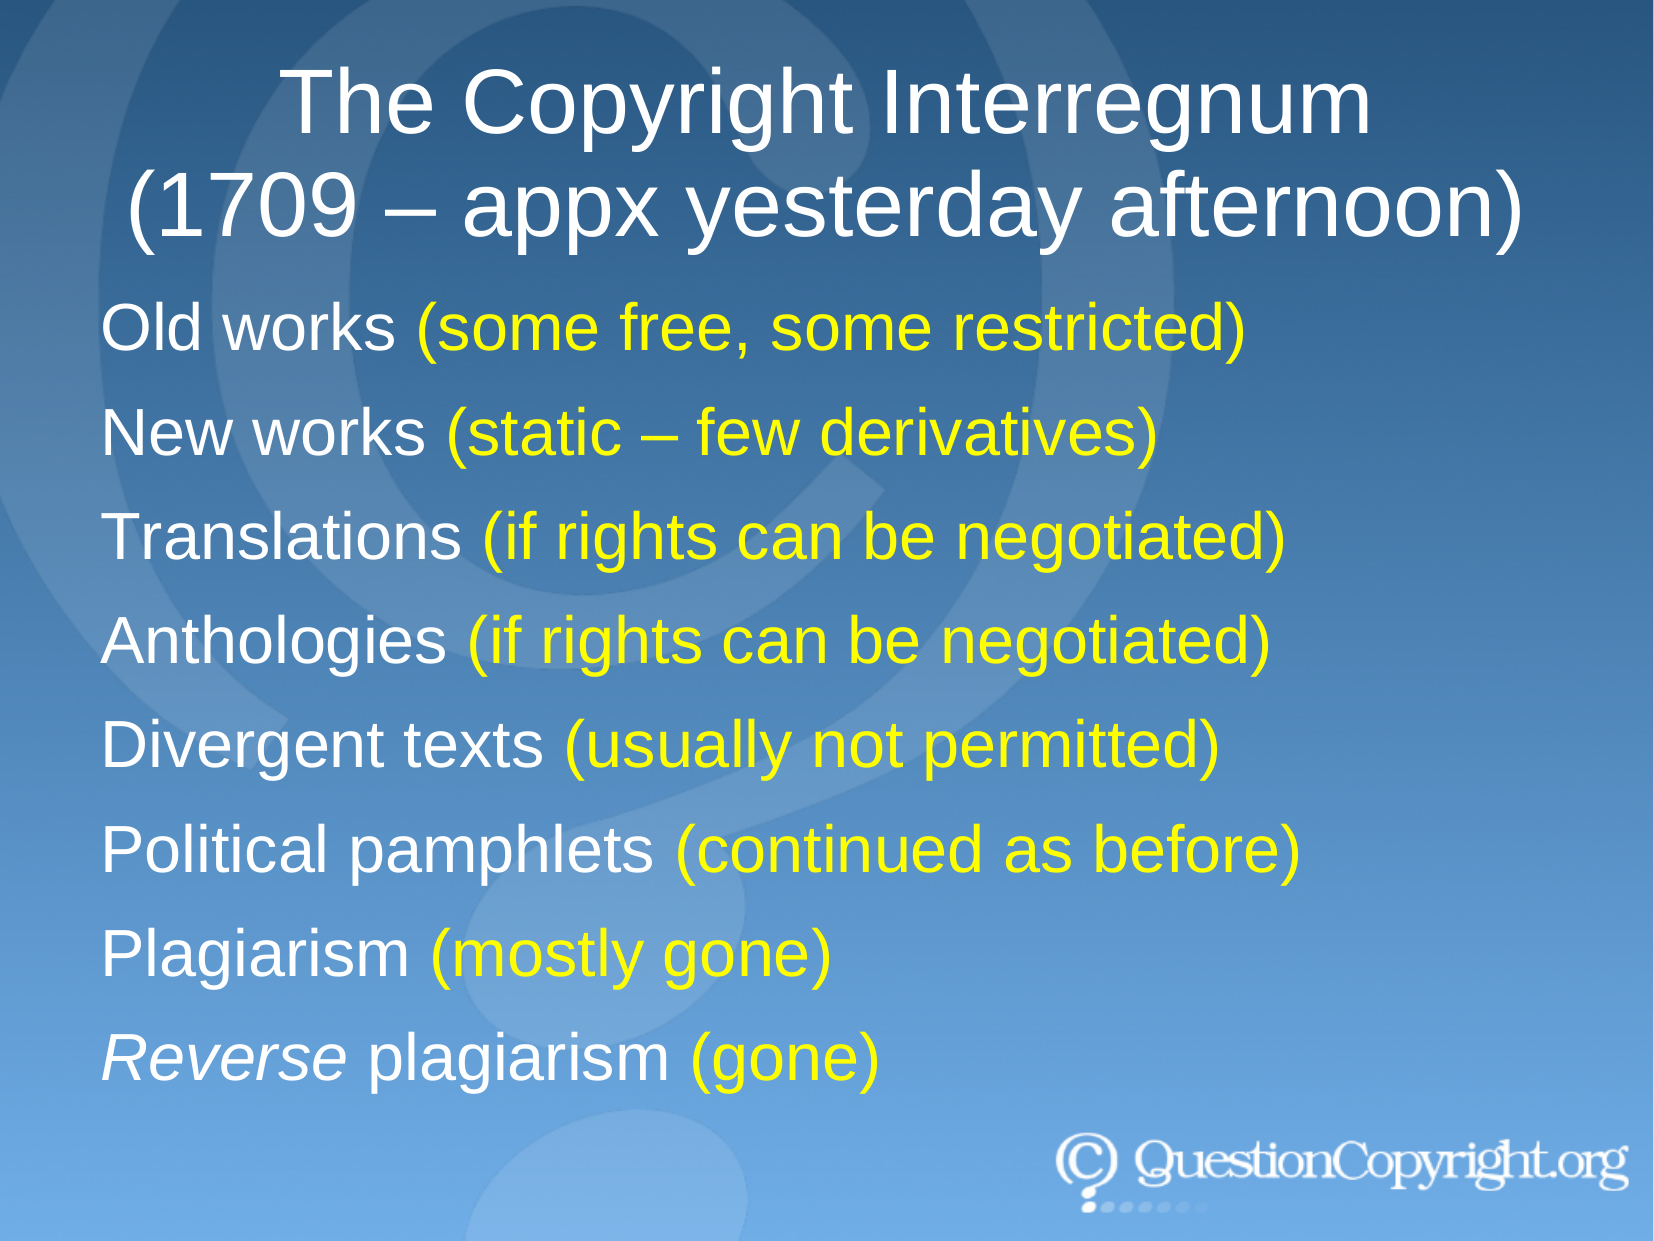

# The Copyright Interregnum (1709 – appx yesterday afternoon)
Old works (some free, some restricted)
New works (static – few derivatives)
Translations (if rights can be negotiated)
Anthologies (if rights can be negotiated)
Divergent texts (usually not permitted)
Political pamphlets (continued as before)
Plagiarism (mostly gone)
Reverse plagiarism (gone)